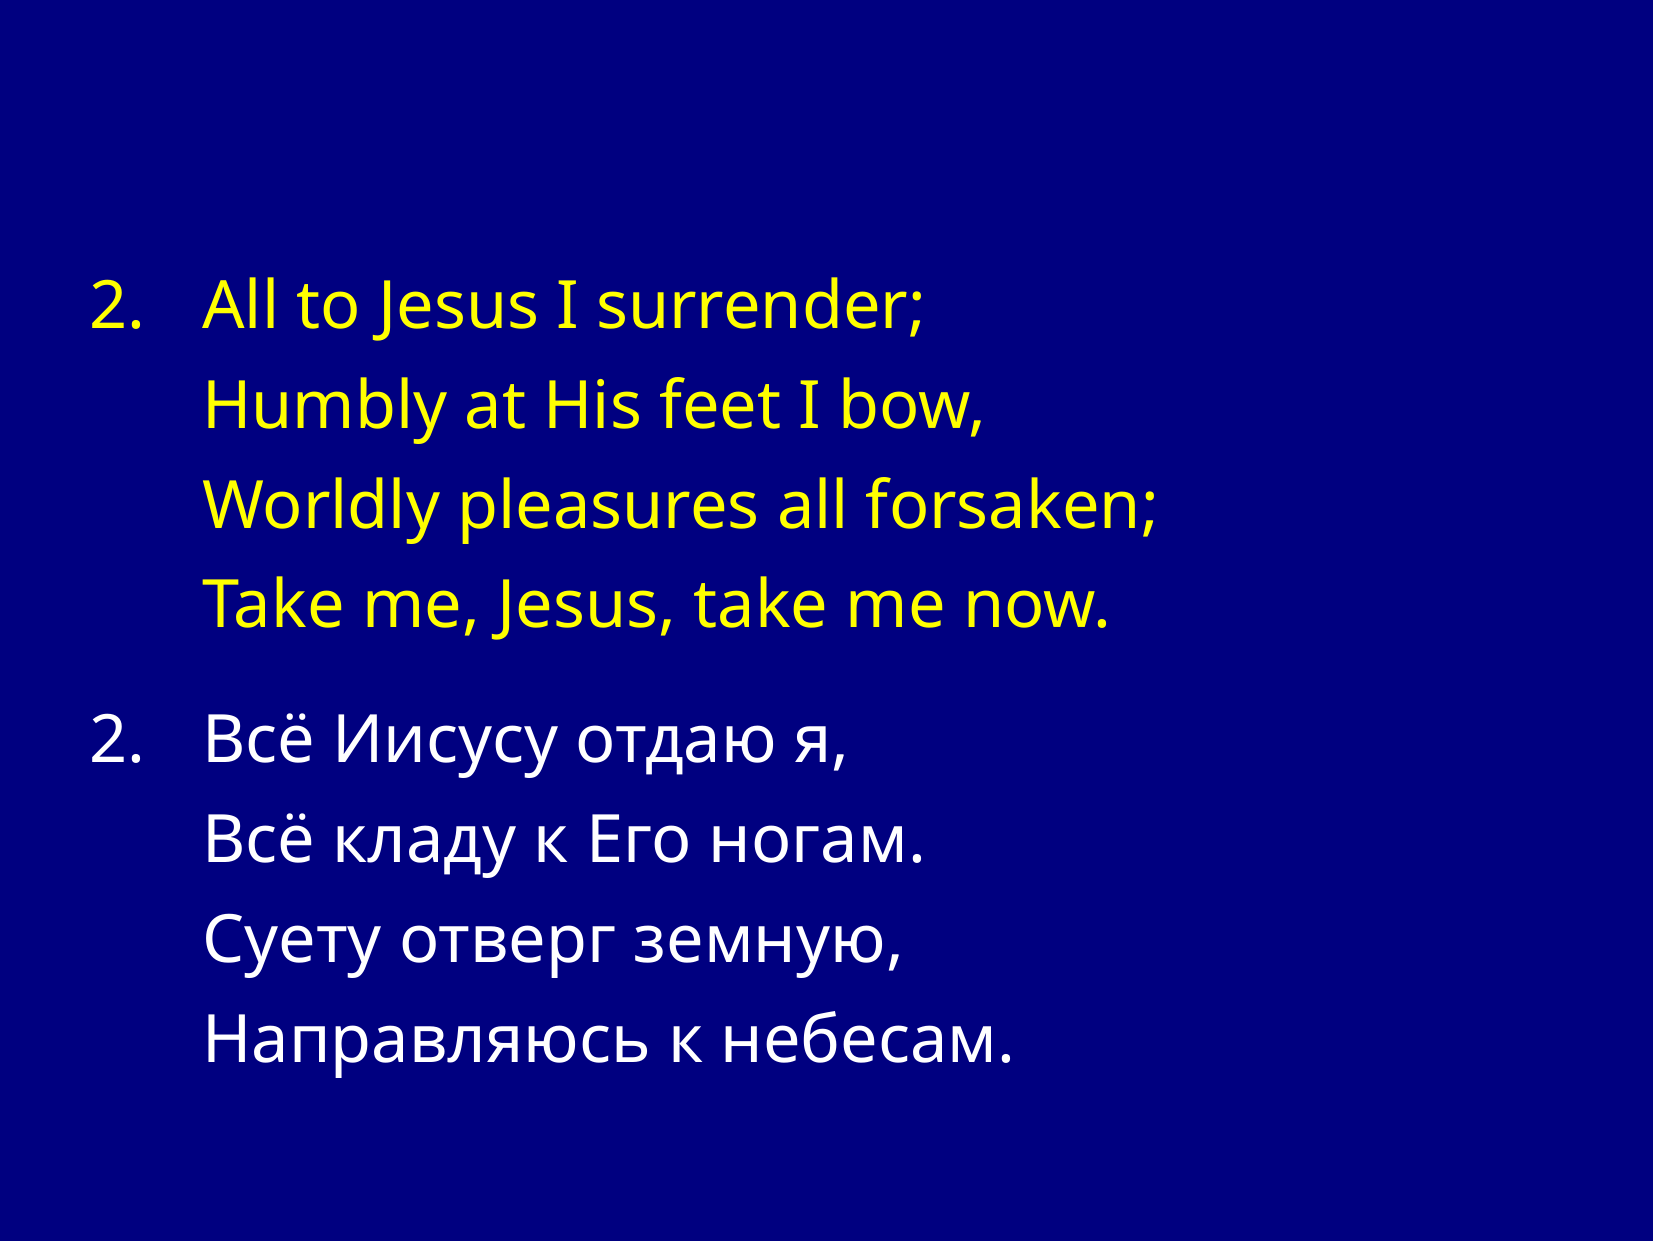

2.	All to Jesus I surrender;
	Humbly at His feet I bow,
	Worldly pleasures all forsaken;
	Take me, Jesus, take me now.
2.	Всё Иисусу отдаю я,
	Всё кладу к Его ногам.
	Суету отверг земную,
	Направляюсь к небесам.